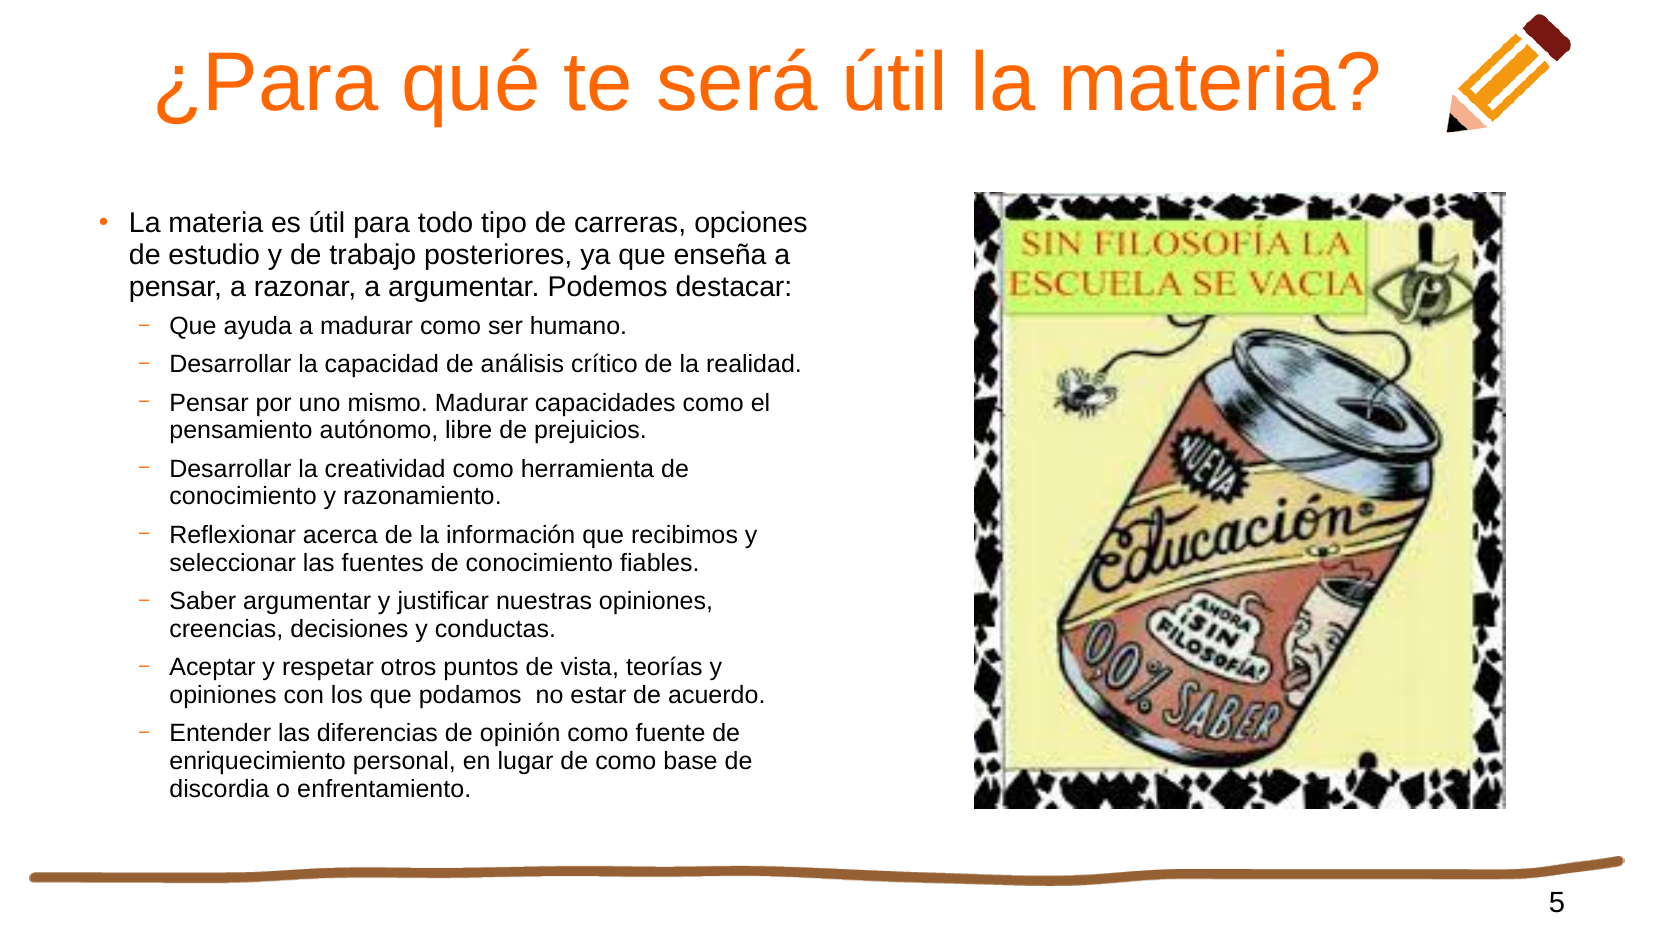

# ¿Para qué te será útil la materia?
La materia es útil para todo tipo de carreras, opciones de estudio y de trabajo posteriores, ya que enseña a pensar, a razonar, a argumentar. Podemos destacar:
Que ayuda a madurar como ser humano.
Desarrollar la capacidad de análisis crítico de la realidad.
Pensar por uno mismo. Madurar capacidades como el pensamiento autónomo, libre de prejuicios.
Desarrollar la creatividad como herramienta de conocimiento y razonamiento.
Reflexionar acerca de la información que recibimos y seleccionar las fuentes de conocimiento fiables.
Saber argumentar y justificar nuestras opiniones, creencias, decisiones y conductas.
Aceptar y respetar otros puntos de vista, teorías y opiniones con los que podamos no estar de acuerdo.
Entender las diferencias de opinión como fuente de enriquecimiento personal, en lugar de como base de discordia o enfrentamiento.
5